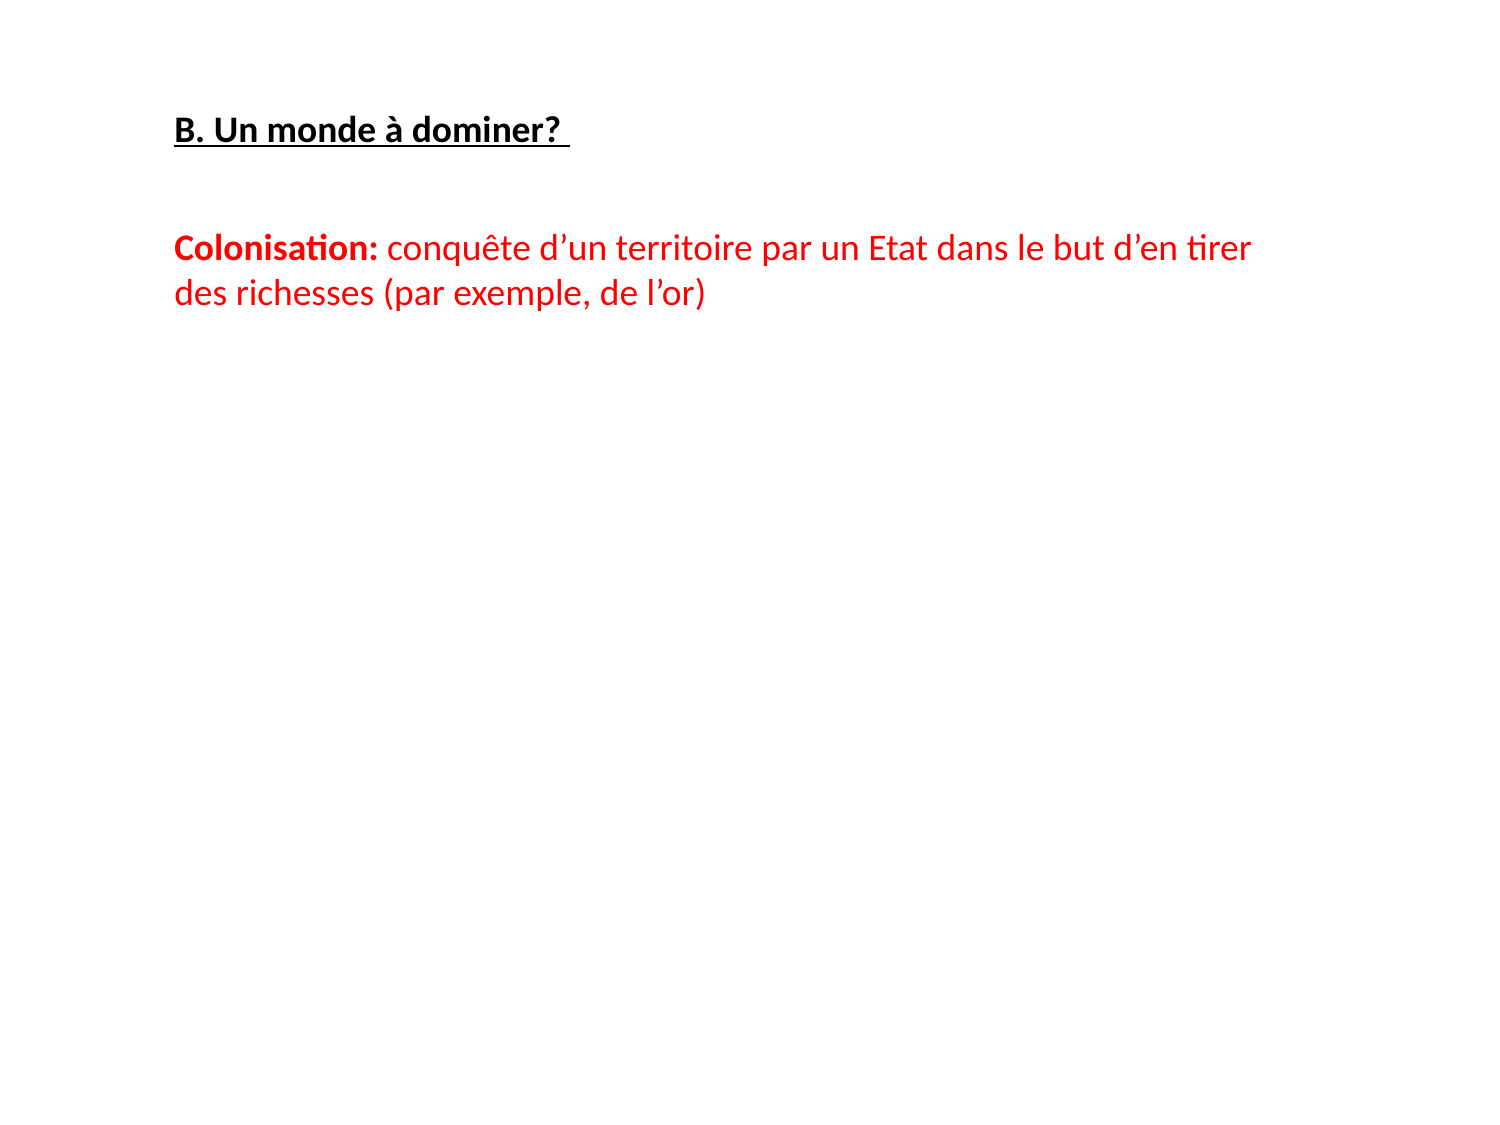

B. Un monde à dominer?
Colonisation: conquête d’un territoire par un Etat dans le but d’en tirer des richesses (par exemple, de l’or)